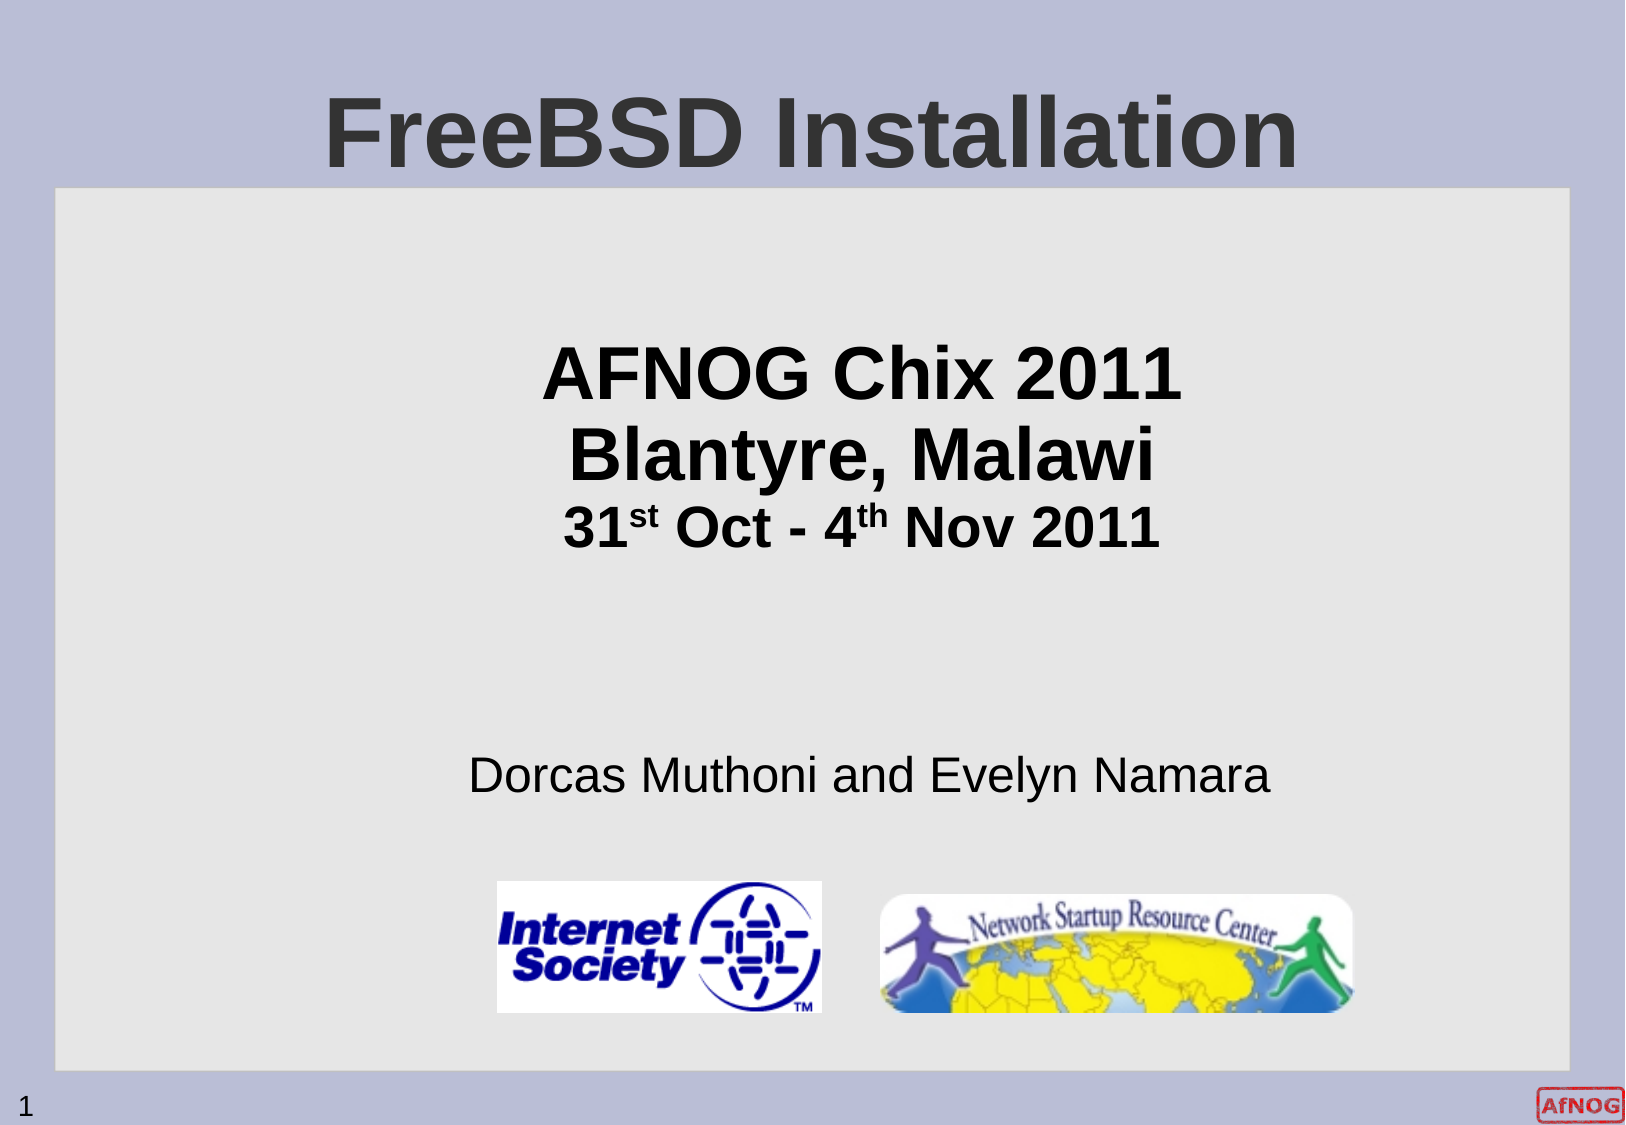

FreeBSD Installation
AFNOG Chix 2011
Blantyre, Malawi
31st Oct - 4th Nov 2011
 Dorcas Muthoni and Evelyn Namara